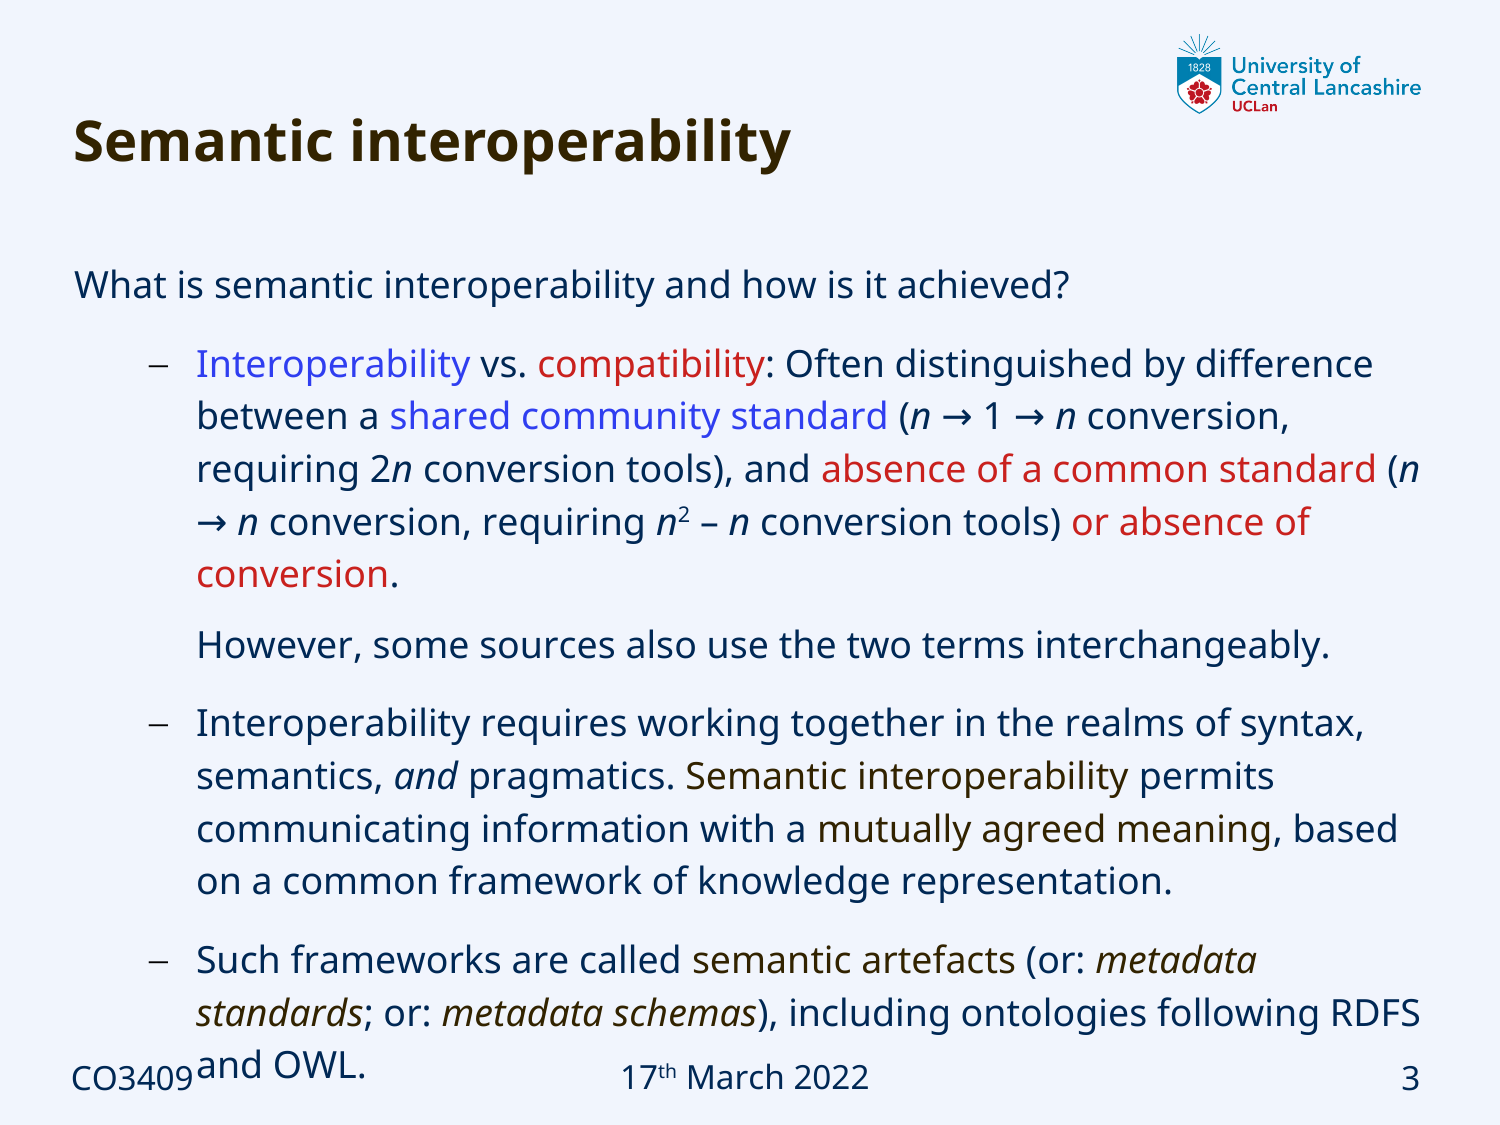

# Semantic interoperability
What is semantic interoperability and how is it achieved?
Interoperability vs. compatibility: Often distinguished by difference between a shared community standard (n → 1 → n conversion, requiring 2n conversion tools), and absence of a common standard (n → n conversion, requiring n2 – n conversion tools) or absence of conversion.
However, some sources also use the two terms interchangeably.
Interoperability requires working together in the realms of syntax, semantics, and pragmatics. Semantic interoperability permits communicating information with a mutually agreed meaning, based on a common framework of knowledge representation.
Such frameworks are called semantic artefacts (or: metadata standards; or: metadata schemas), including ontologies following RDFS and OWL.